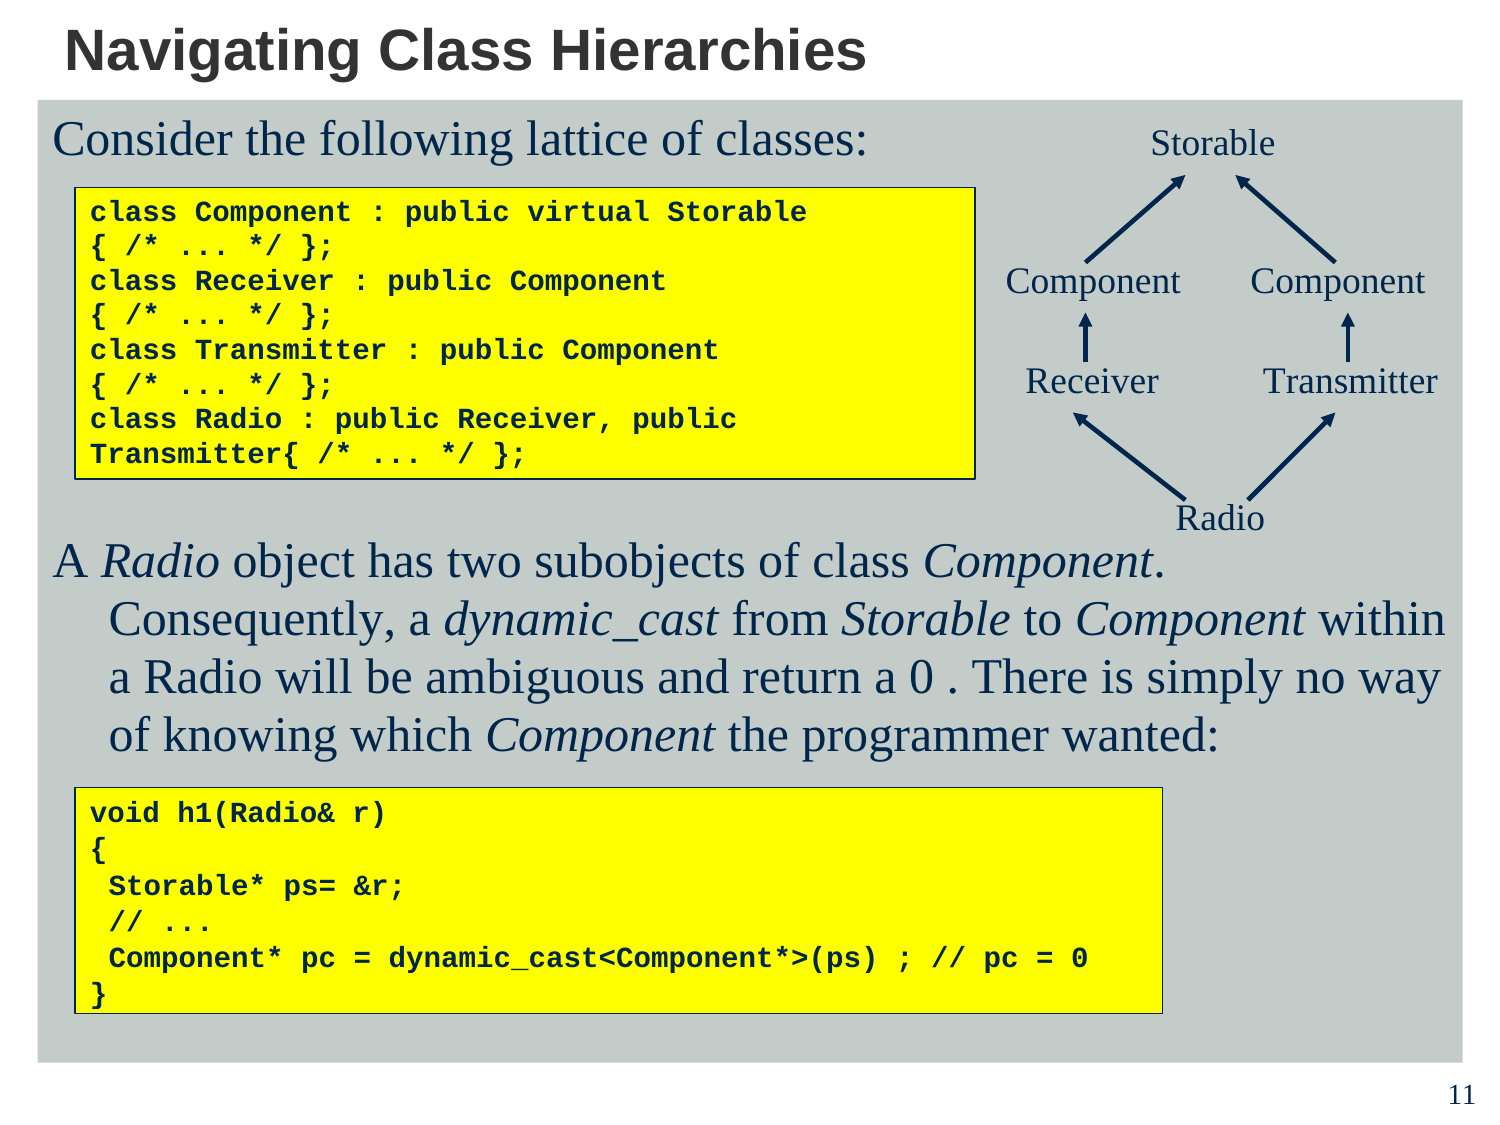

# Navigating Class Hierarchies
Consider the following lattice of classes:
A Radio object has two subobjects of class Component. Consequently, a dynamic_cast from Storable to Component within a Radio will be ambiguous and return a 0 . There is simply no way of knowing which Component the programmer wanted:
Storable
class Component : public virtual Storable
{ /* ... */ };
class Receiver : public Component
{ /* ... */ };
class Transmitter : public Component
{ /* ... */ };
class Radio : public Receiver, public Transmitter{ /* ... */ };
Component
Component
Receiver
Transmitter
Radio
void h1(Radio& r)
{
	Storable* ps= &r;
	// ...
	Component* pc = dynamic_cast<Component*>(ps) ; // pc = 0
}